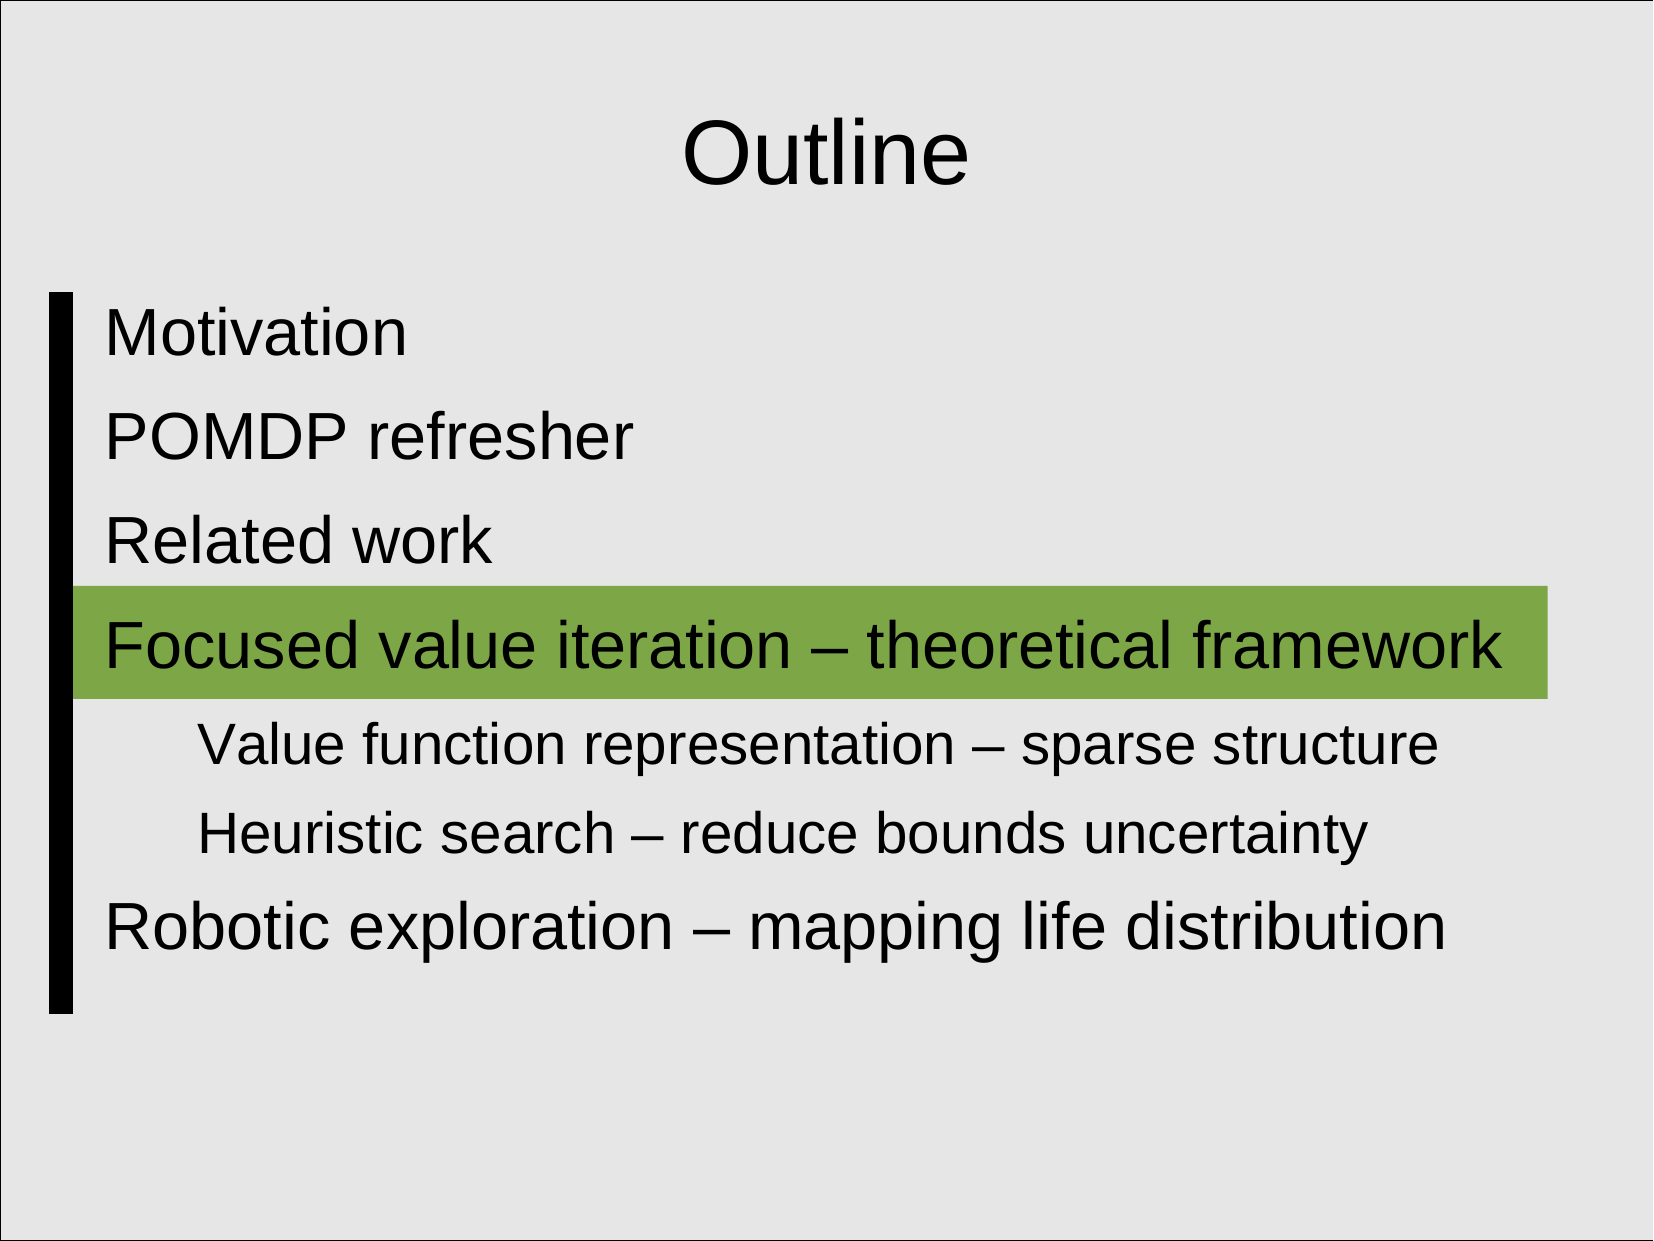

# Outline
Motivation
POMDP refresher
Related work
Focused value iteration – theoretical framework
Value function representation – sparse structure
Heuristic search – reduce bounds uncertainty
Robotic exploration – mapping life distribution